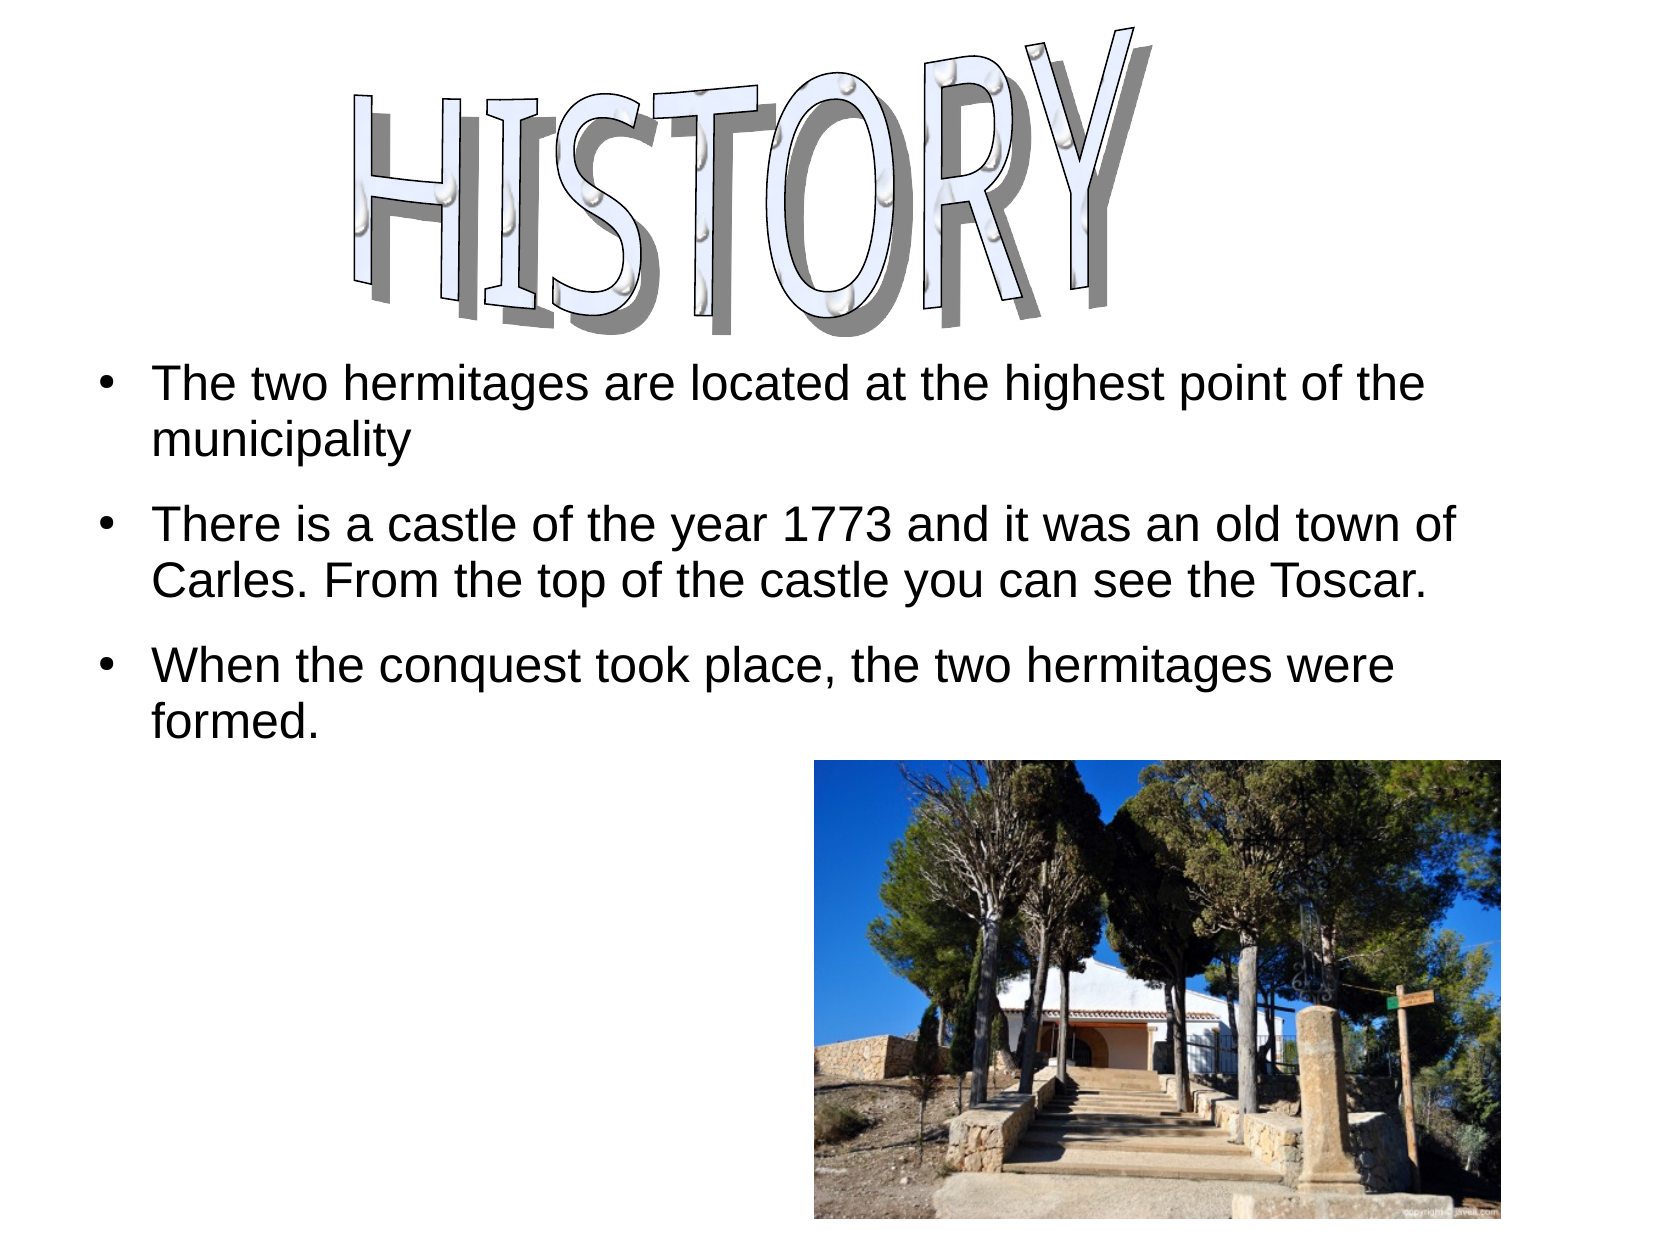

HISTORY
# The two hermitages are located at the highest point of the municipality
There is a castle of the year 1773 and it was an old town of Carles. From the top of the castle you can see the Toscar.
When the conquest took place, the two hermitages were formed.